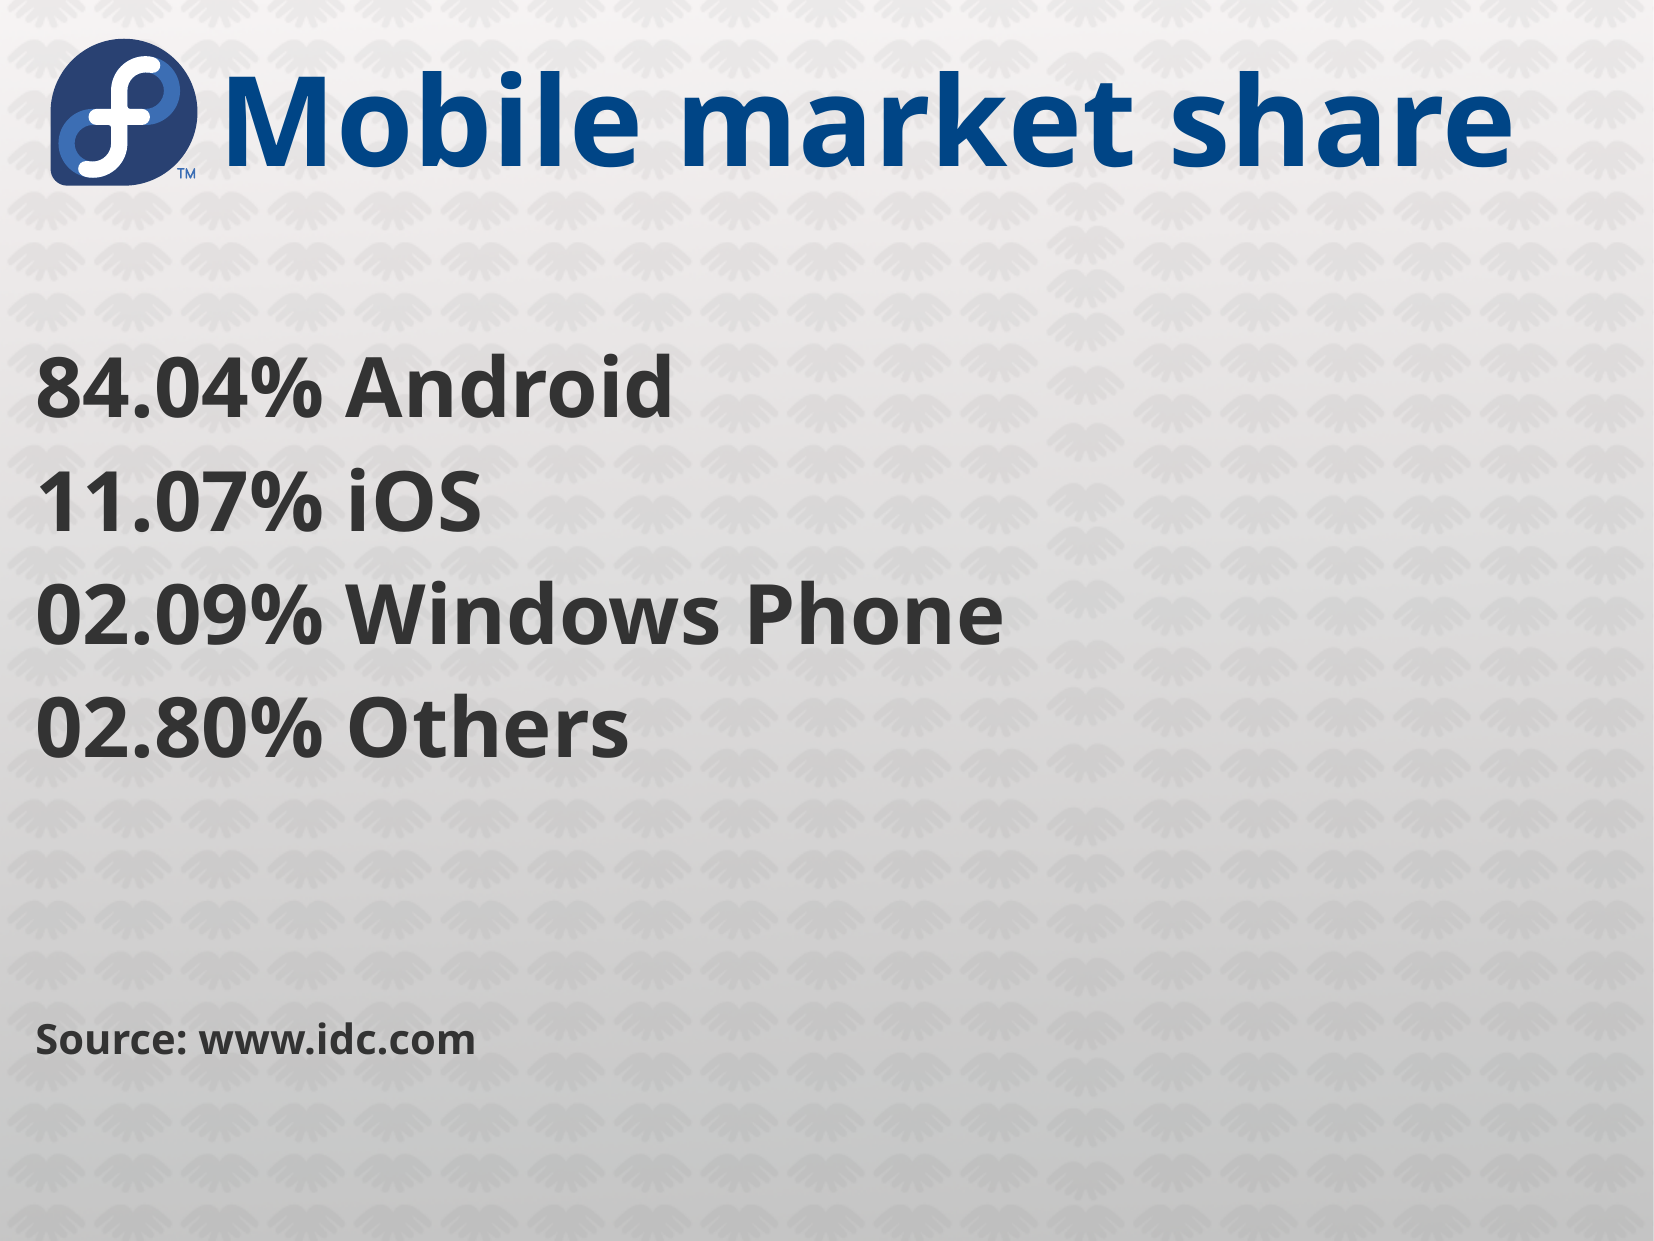

# Mobile market share
84.04% Android
11.07% iOS
02.09% Windows Phone
02.80% Others
Source: www.idc.com